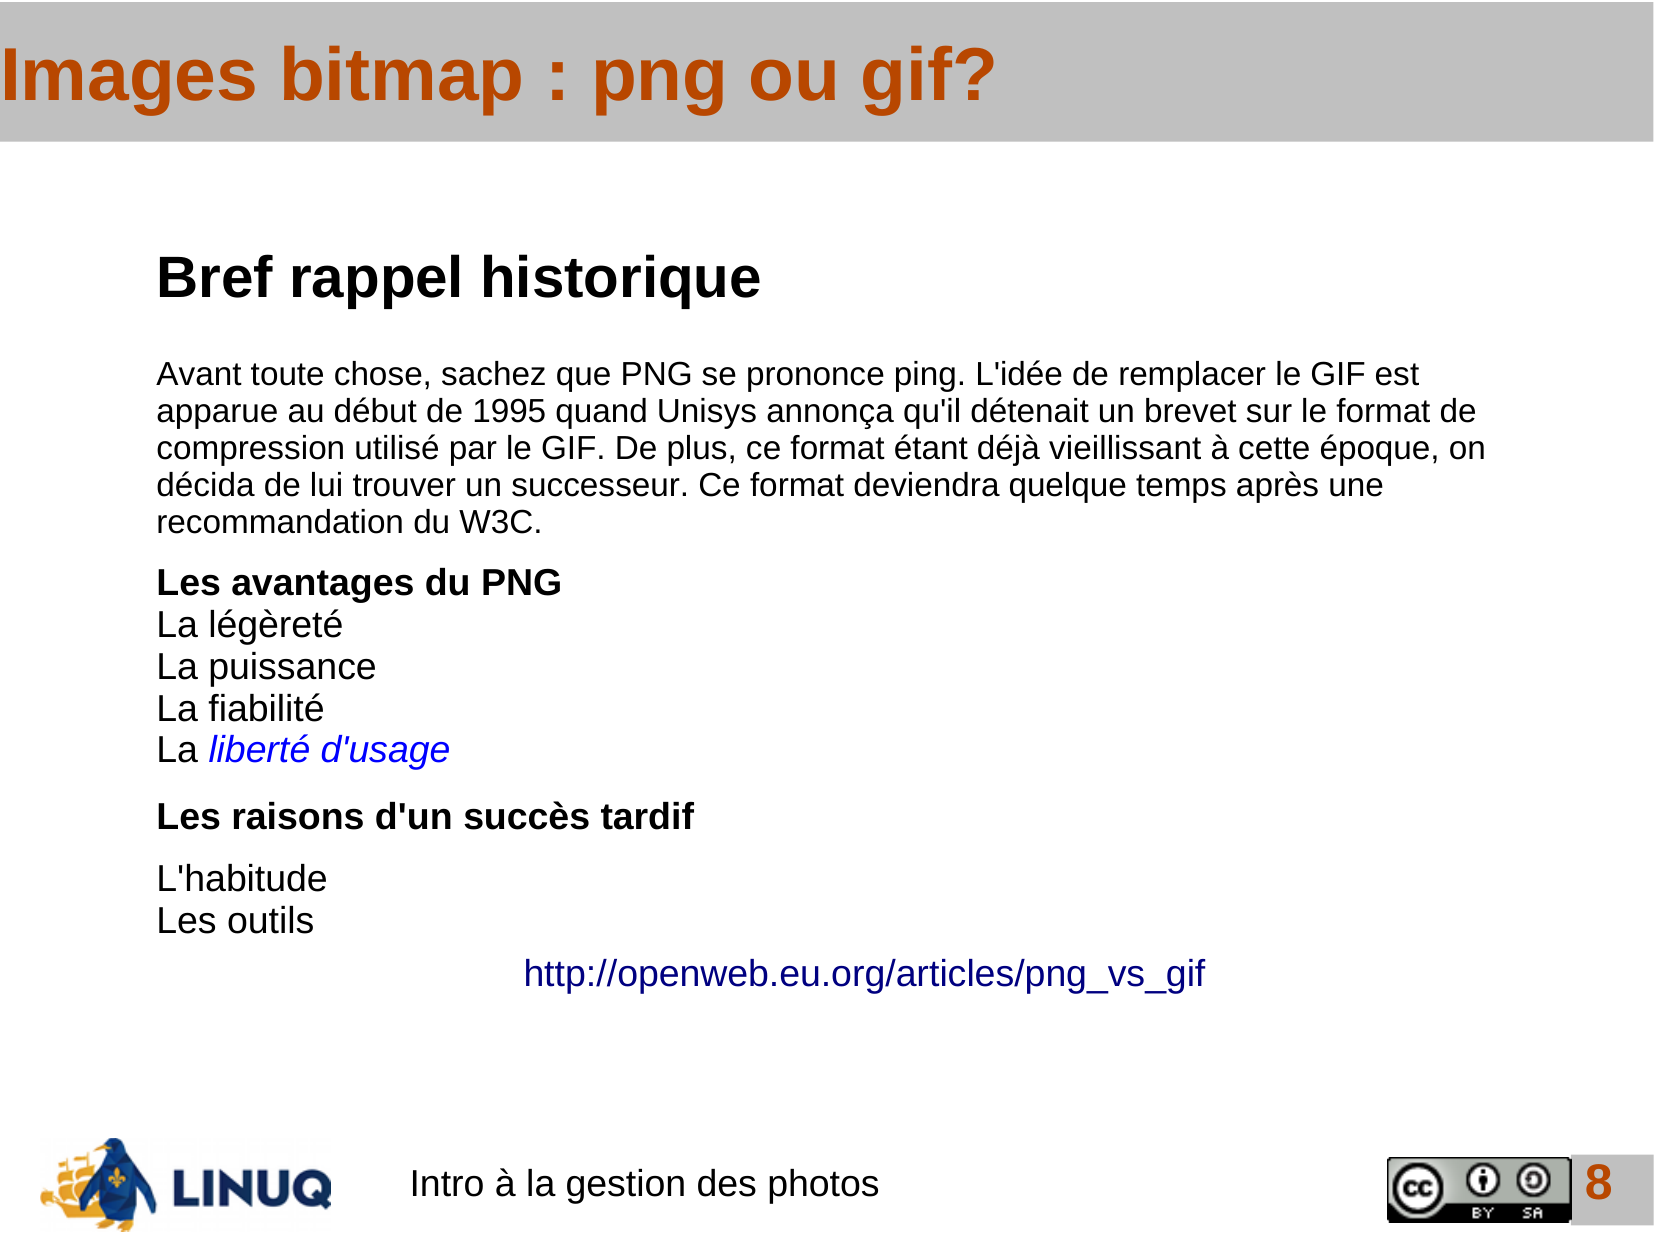

# Images bitmap : png ou gif?
Bref rappel historique
Avant toute chose, sachez que PNG se prononce ping. L'idée de remplacer le GIF est apparue au début de 1995 quand Unisys annonça qu'il détenait un brevet sur le format de compression utilisé par le GIF. De plus, ce format étant déjà vieillissant à cette époque, on décida de lui trouver un successeur. Ce format deviendra quelque temps après une recommandation du W3C.
Les avantages du PNG
La légèreté
La puissance
La fiabilité
La liberté d'usage
Les raisons d'un succès tardif
L'habitude
Les outils
http://openweb.eu.org/articles/png_vs_gif
8